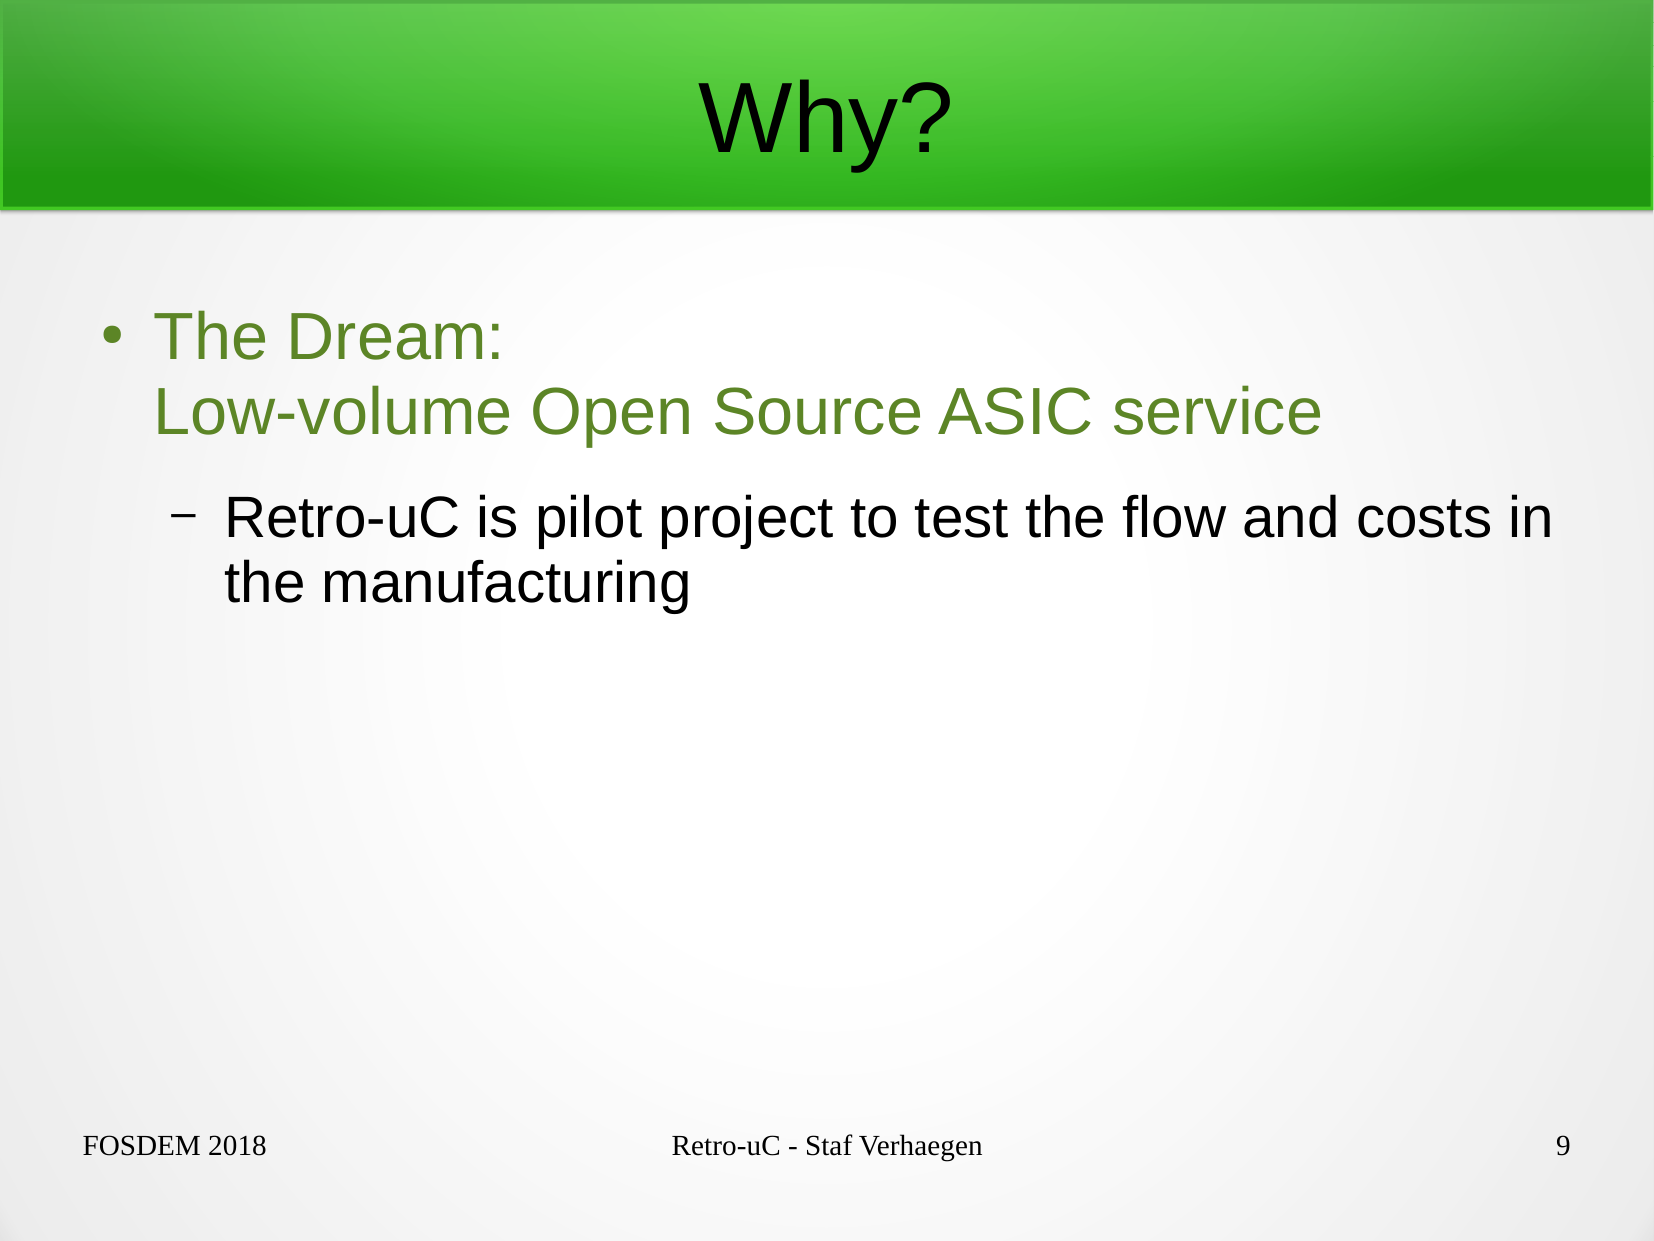

# Why?
The Dream:
Low-volume Open Source ASIC service
Retro-uC is pilot project to test the flow and costs in the manufacturing
FOSDEM 2018
Retro-uC - Staf Verhaegen
9